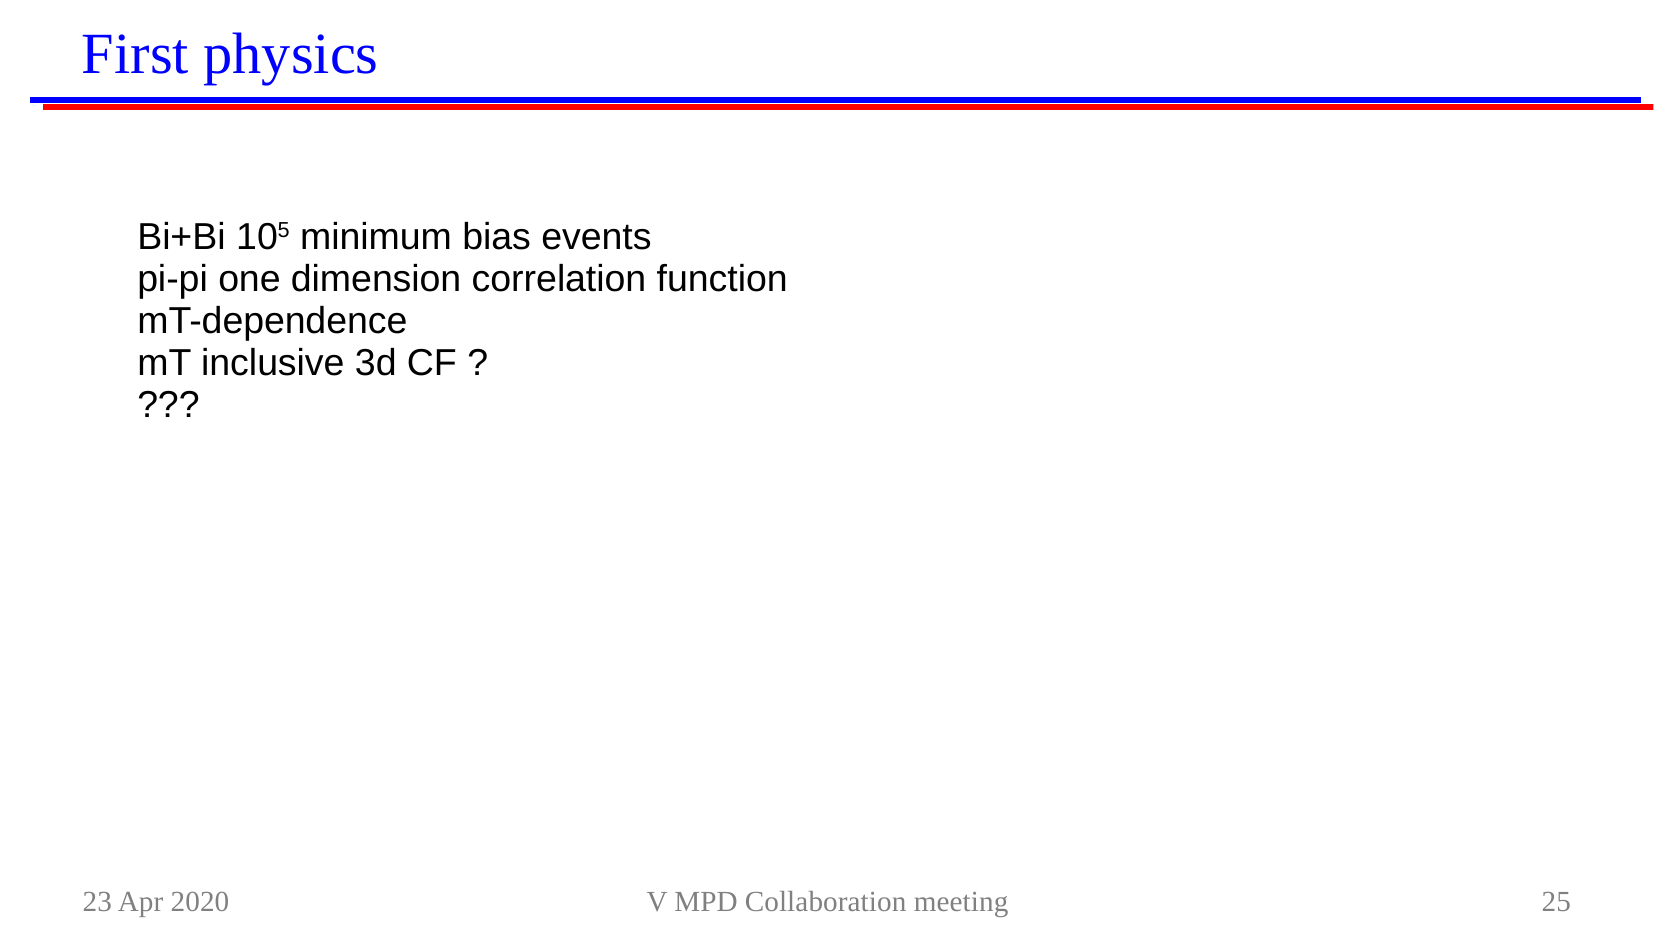

# First physics
Bi+Bi 105 minimum bias events
pi-pi one dimension correlation function
mT-dependence
mT inclusive 3d CF ?
???
23 Apr 2020
V MPD Collaboration meeting
25